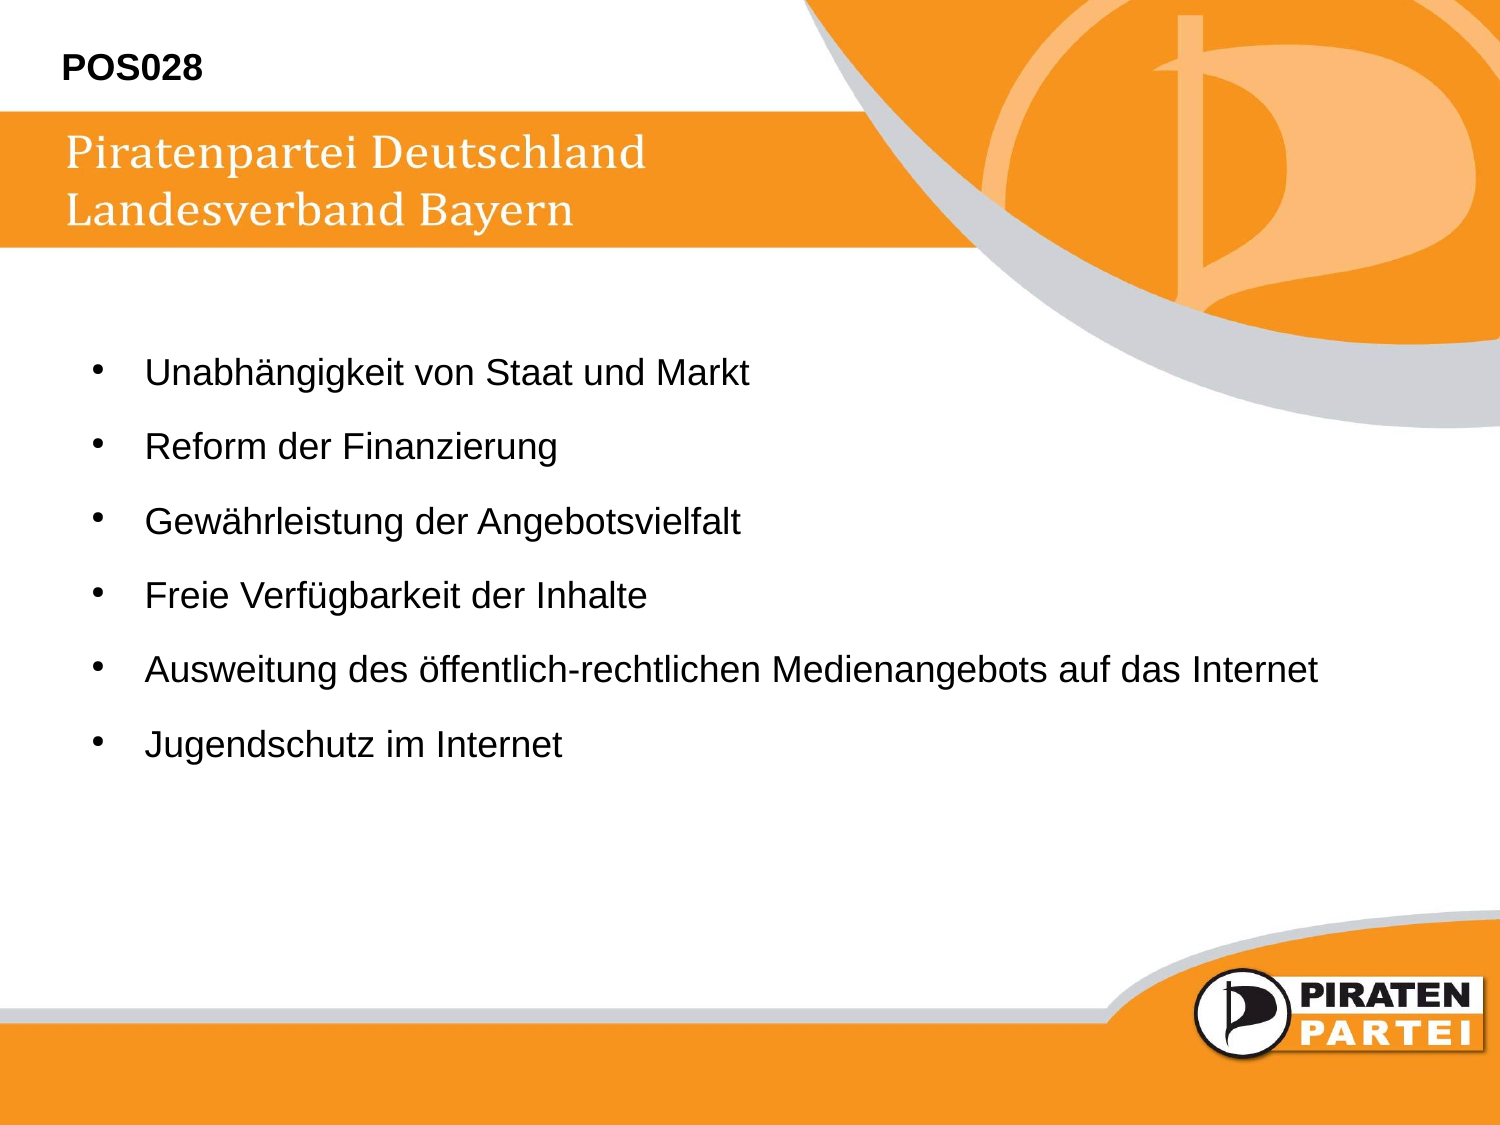

# POS028
Unabhängigkeit von Staat und Markt
Reform der Finanzierung
Gewährleistung der Angebotsvielfalt
Freie Verfügbarkeit der Inhalte
Ausweitung des öffentlich-rechtlichen Medienangebots auf das Internet
Jugendschutz im Internet